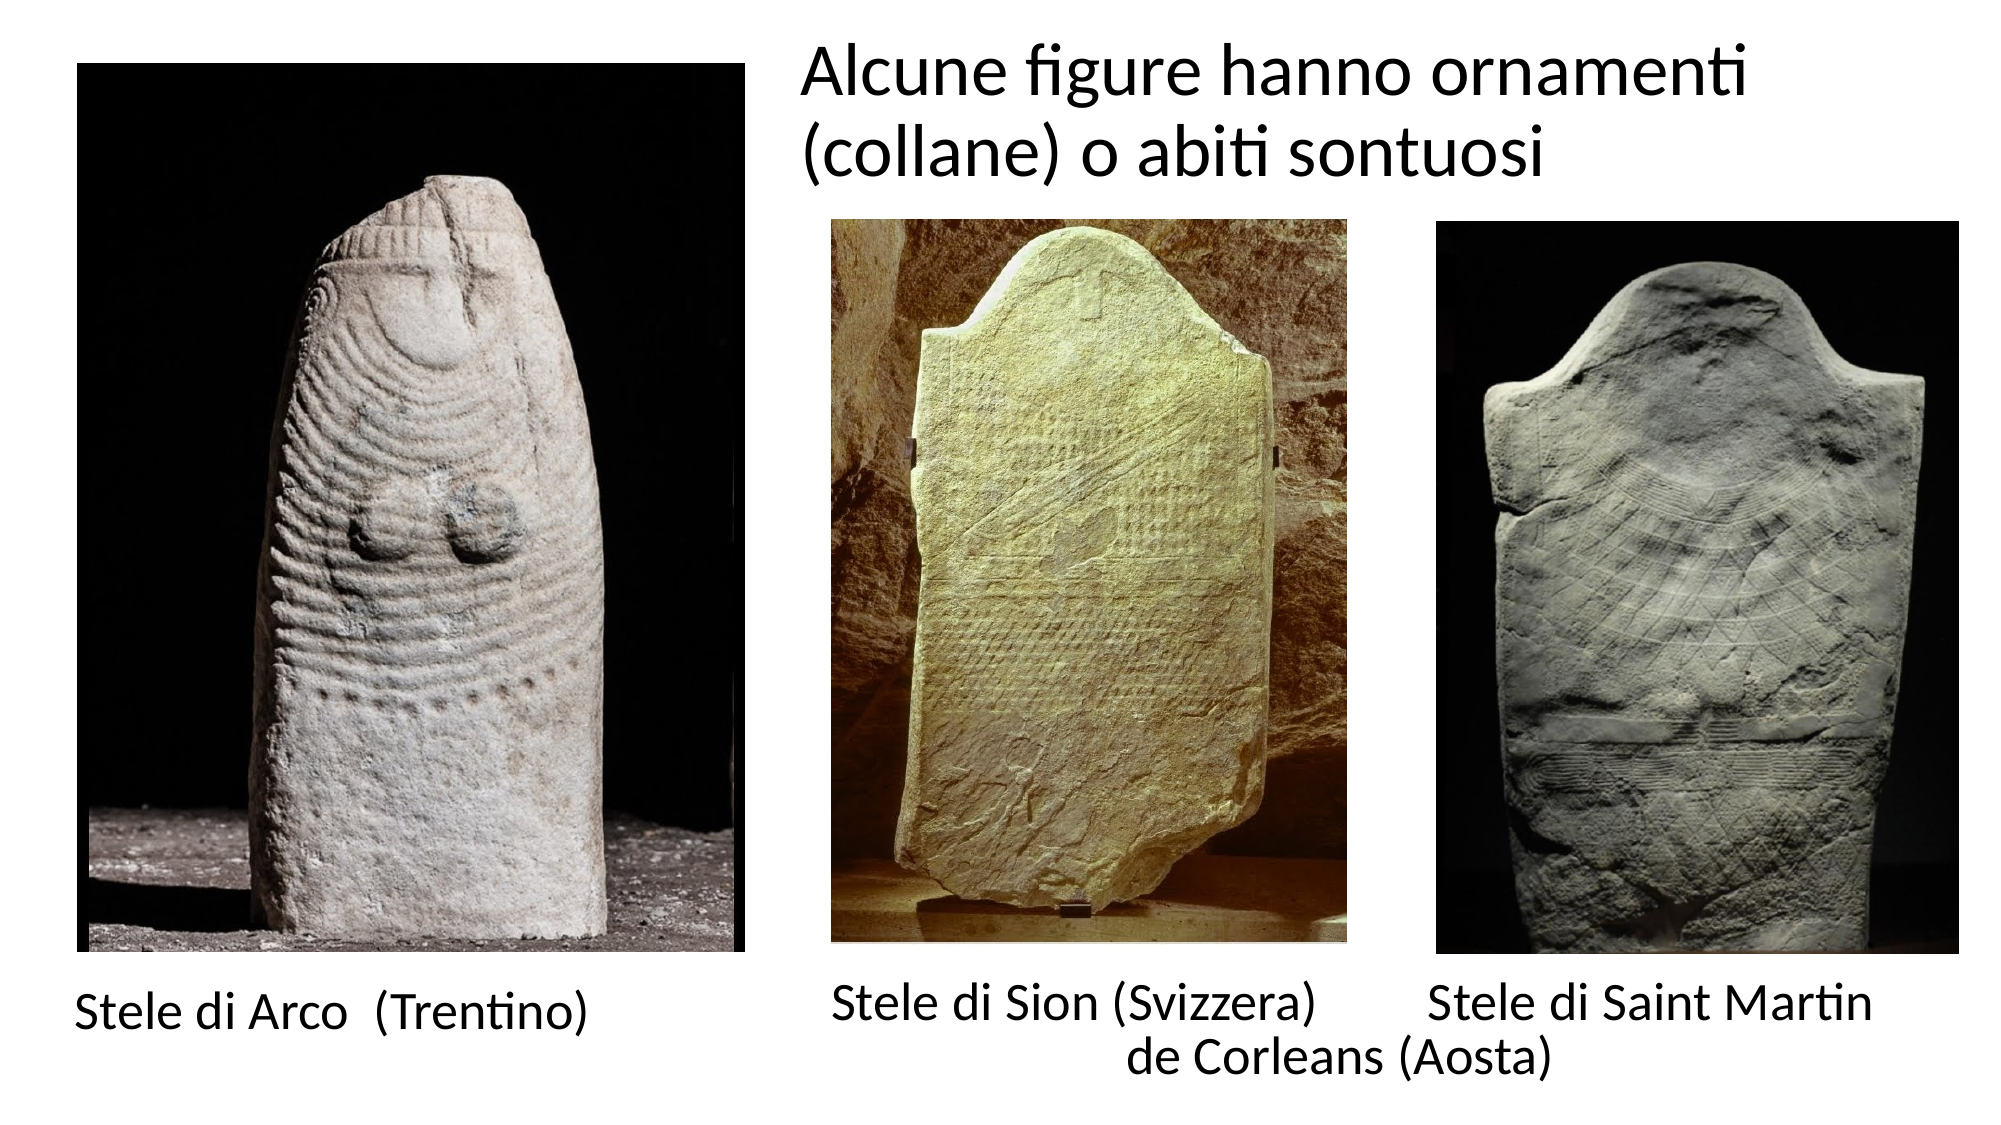

# Alcune figure hanno ornamenti (collane) o abiti sontuosi
Stele di Arco (Trentino)
Stele di Sion (Svizzera) Stele di Saint Martin
				de Corleans (Aosta)